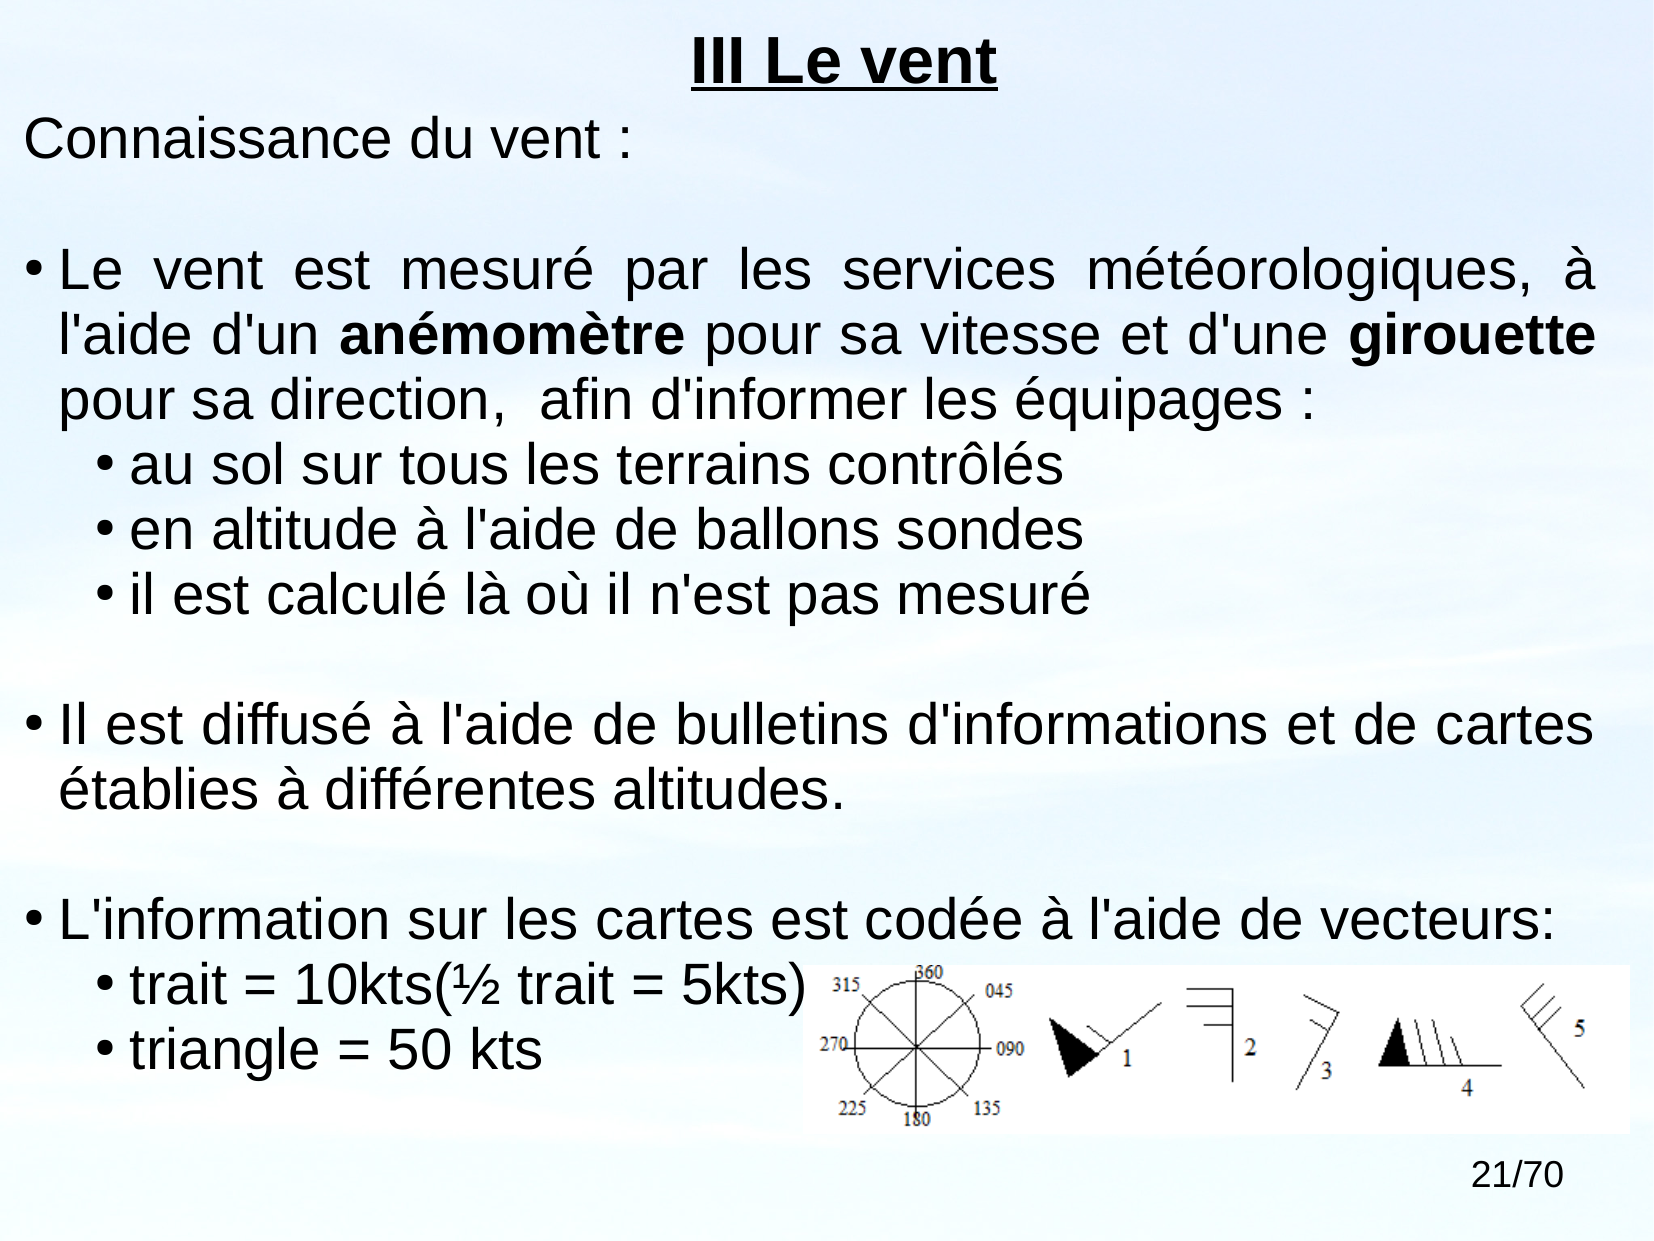

# III Le vent
Connaissance du vent :
Le vent est mesuré par les services météorologiques, à l'aide d'un anémomètre pour sa vitesse et d'une girouette pour sa direction, afin d'informer les équipages :
au sol sur tous les terrains contrôlés
en altitude à l'aide de ballons sondes
il est calculé là où il n'est pas mesuré
Il est diffusé à l'aide de bulletins d'informations et de cartes établies à différentes altitudes.
L'information sur les cartes est codée à l'aide de vecteurs:
trait = 10kts(½ trait = 5kts)
triangle = 50 kts